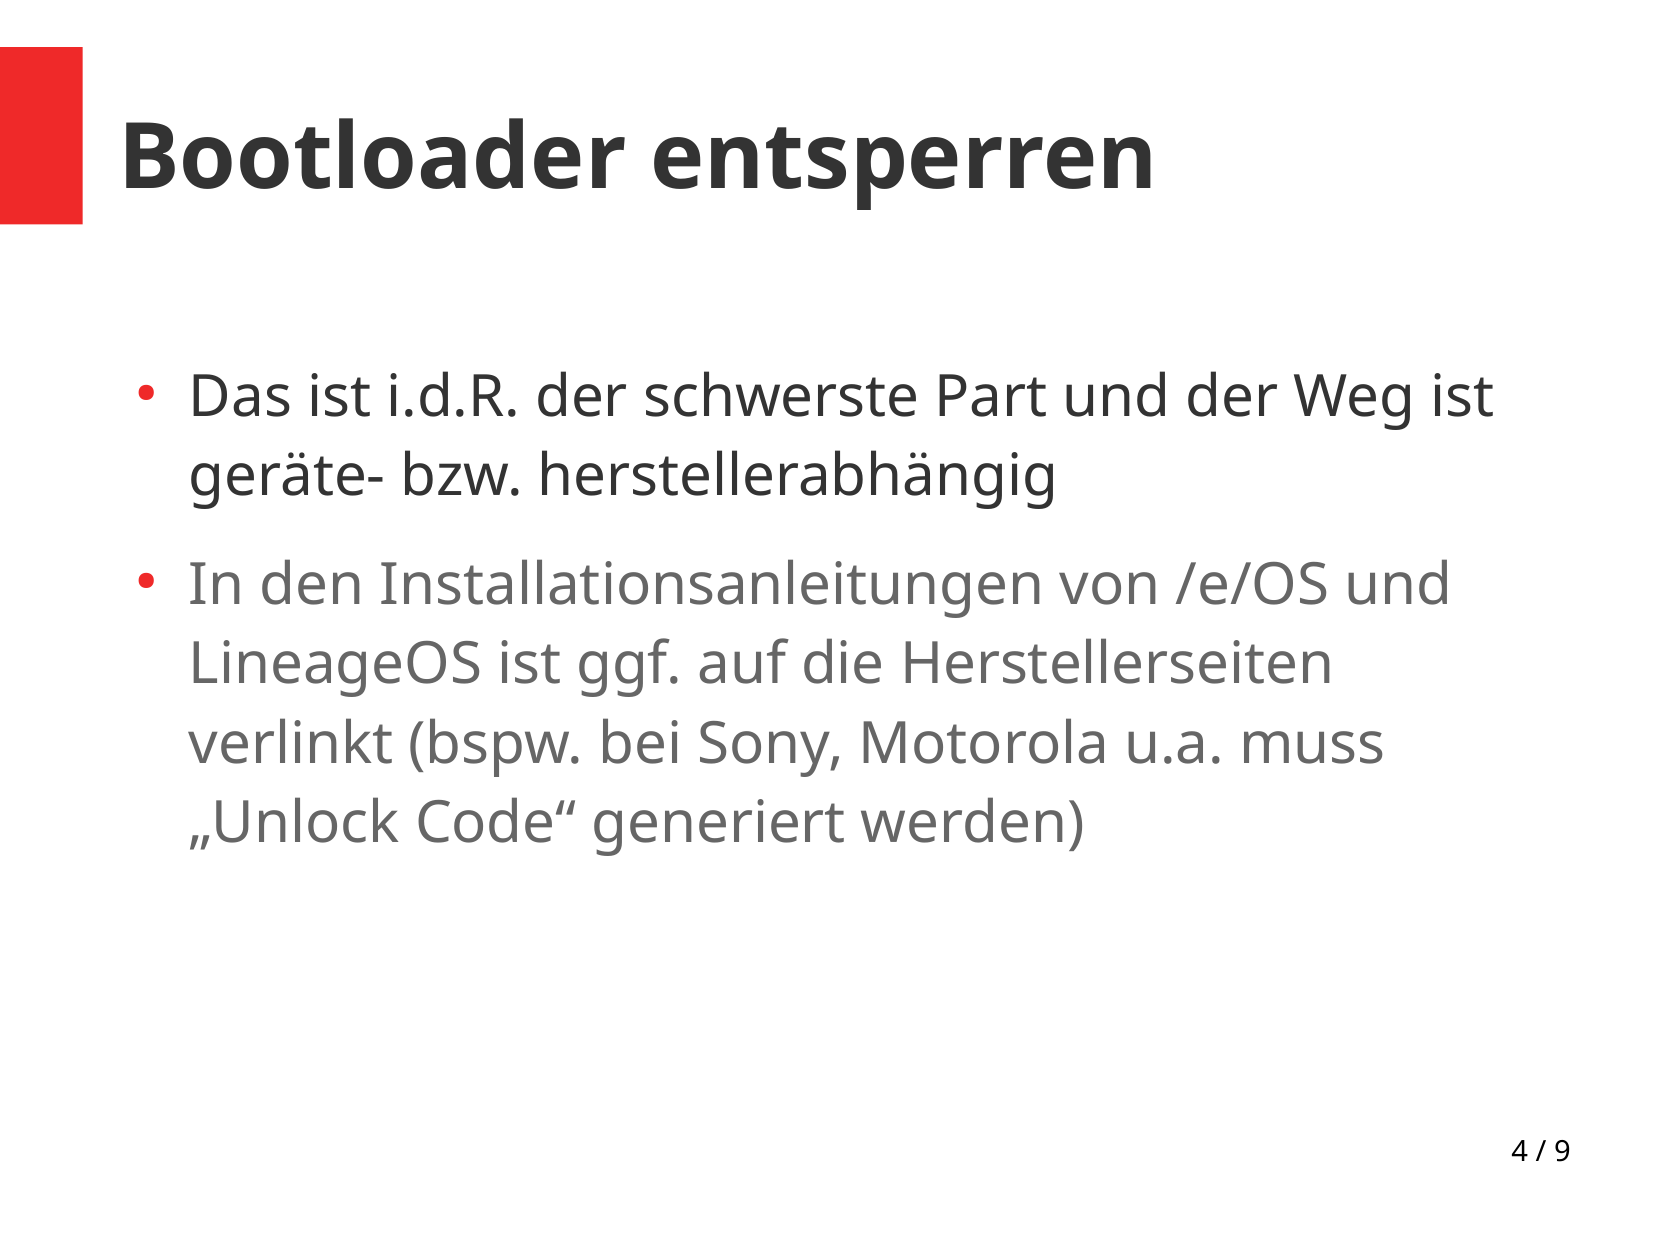

# Bootloader entsperren
Das ist i.d.R. der schwerste Part und der Weg ist geräte- bzw. herstellerabhängig
In den Installationsanleitungen von /e/OS und LineageOS ist ggf. auf die Herstellerseiten verlinkt (bspw. bei Sony, Motorola u.a. muss „Unlock Code“ generiert werden)
4